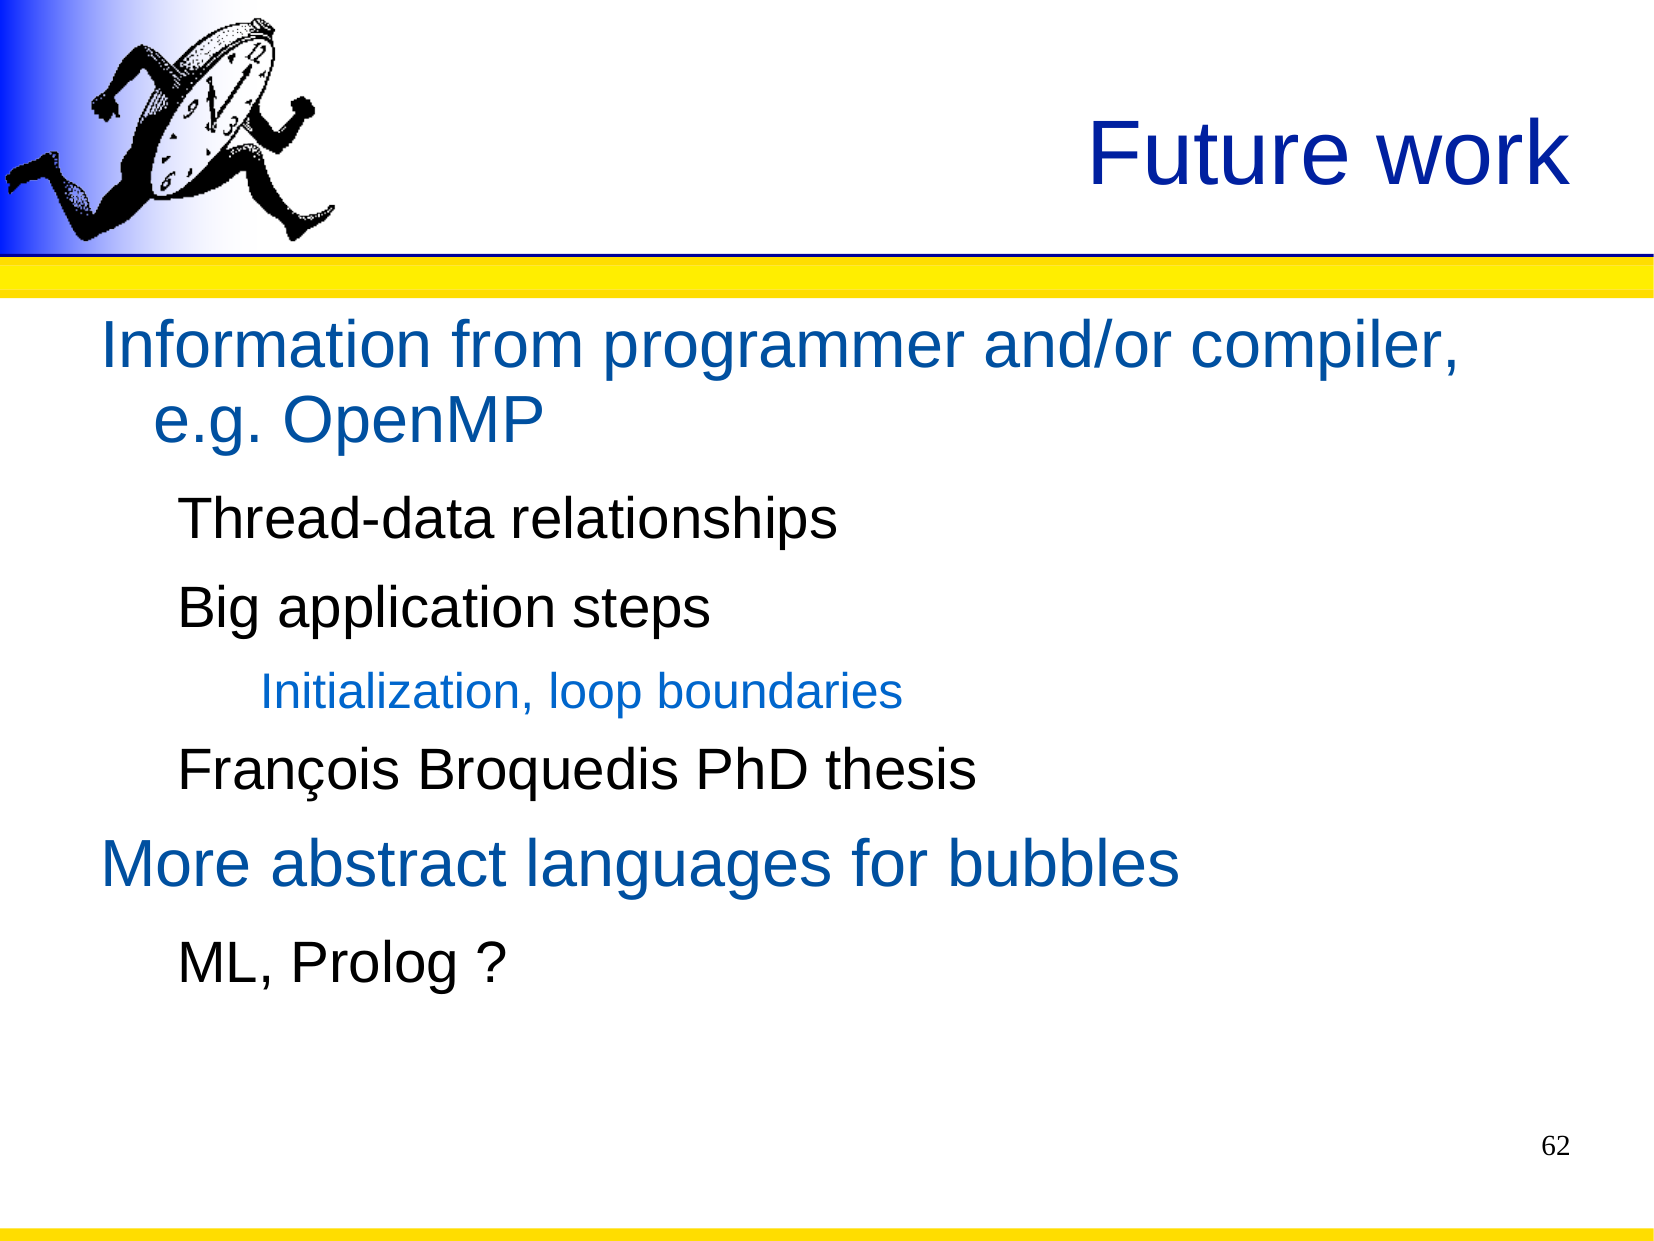

# Future work
Information from programmer and/or compiler, e.g. OpenMP
Thread-data relationships
Big application steps
Initialization, loop boundaries
François Broquedis PhD thesis
More abstract languages for bubbles
ML, Prolog ?
62